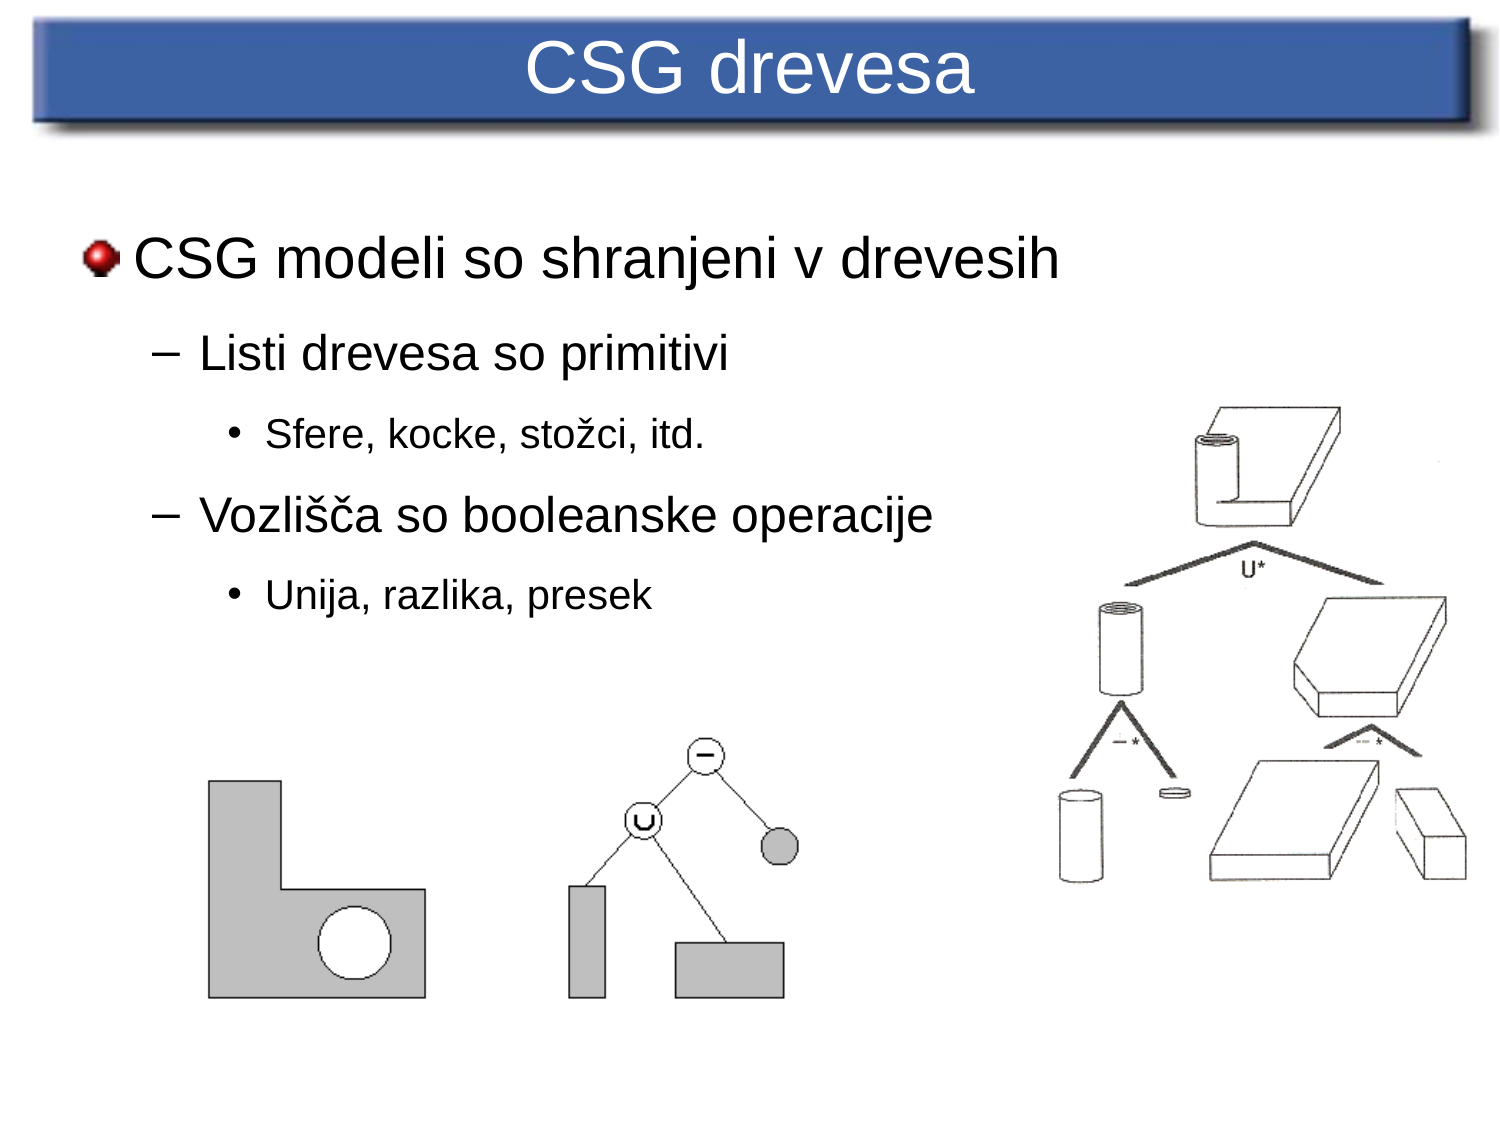

# CSG drevesa
CSG modeli so shranjeni v drevesih
Listi drevesa so primitivi
Sfere, kocke, stožci, itd.
Vozlišča so booleanske operacije
Unija, razlika, presek